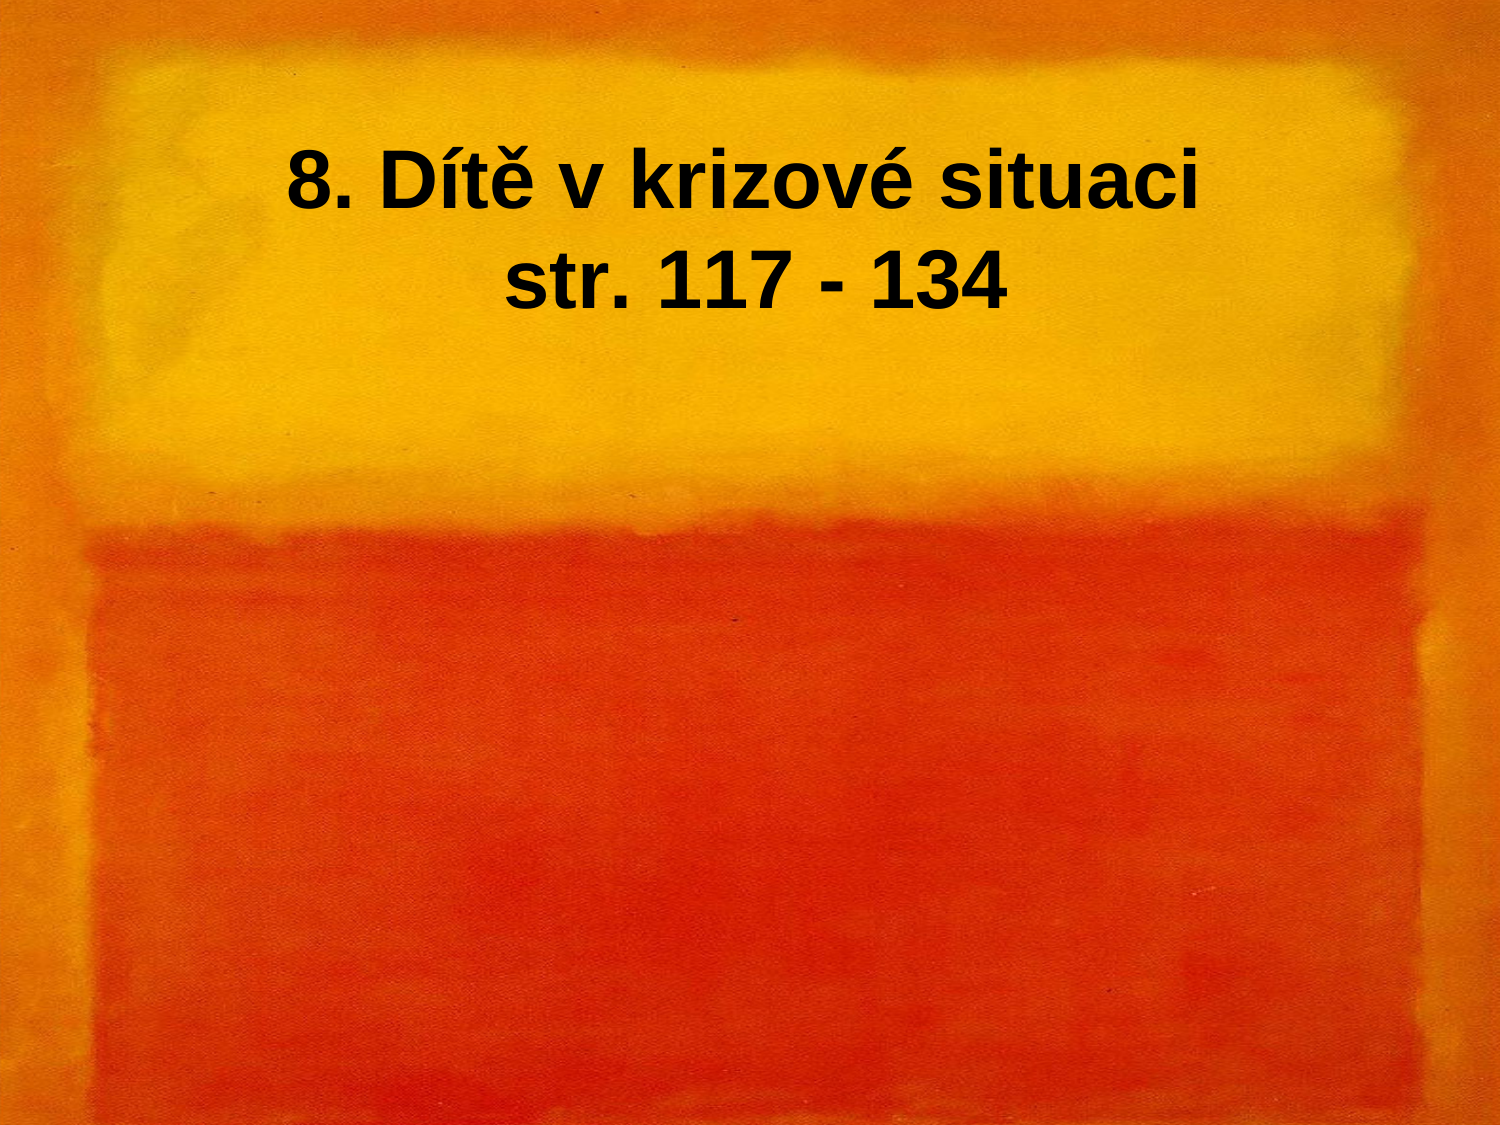

8. Dítě v krizové situaci
str. 117 - 134
#